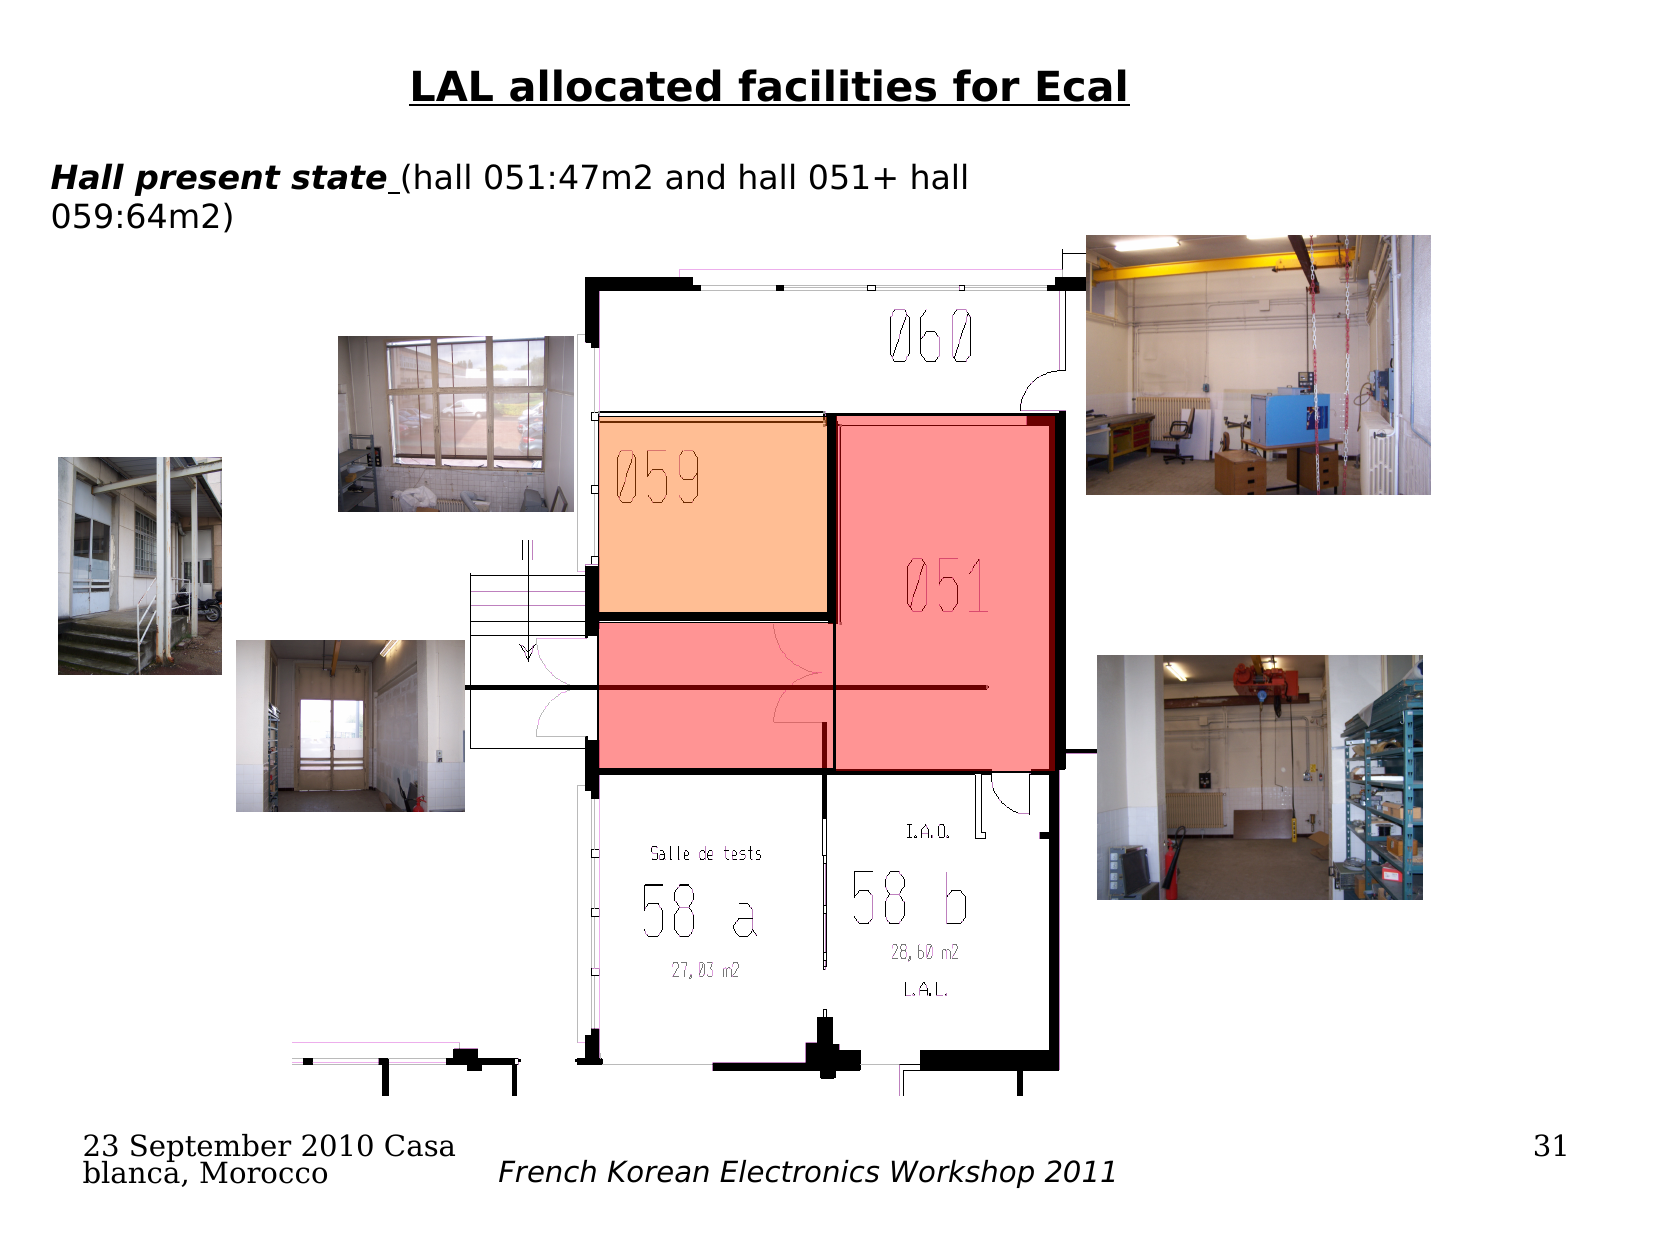

LAL allocated facilities for Ecal
Hall present state (hall 051:47m2 and hall 051+ hall 059:64m2)
23 September 2010 Casablanca, Morocco
31